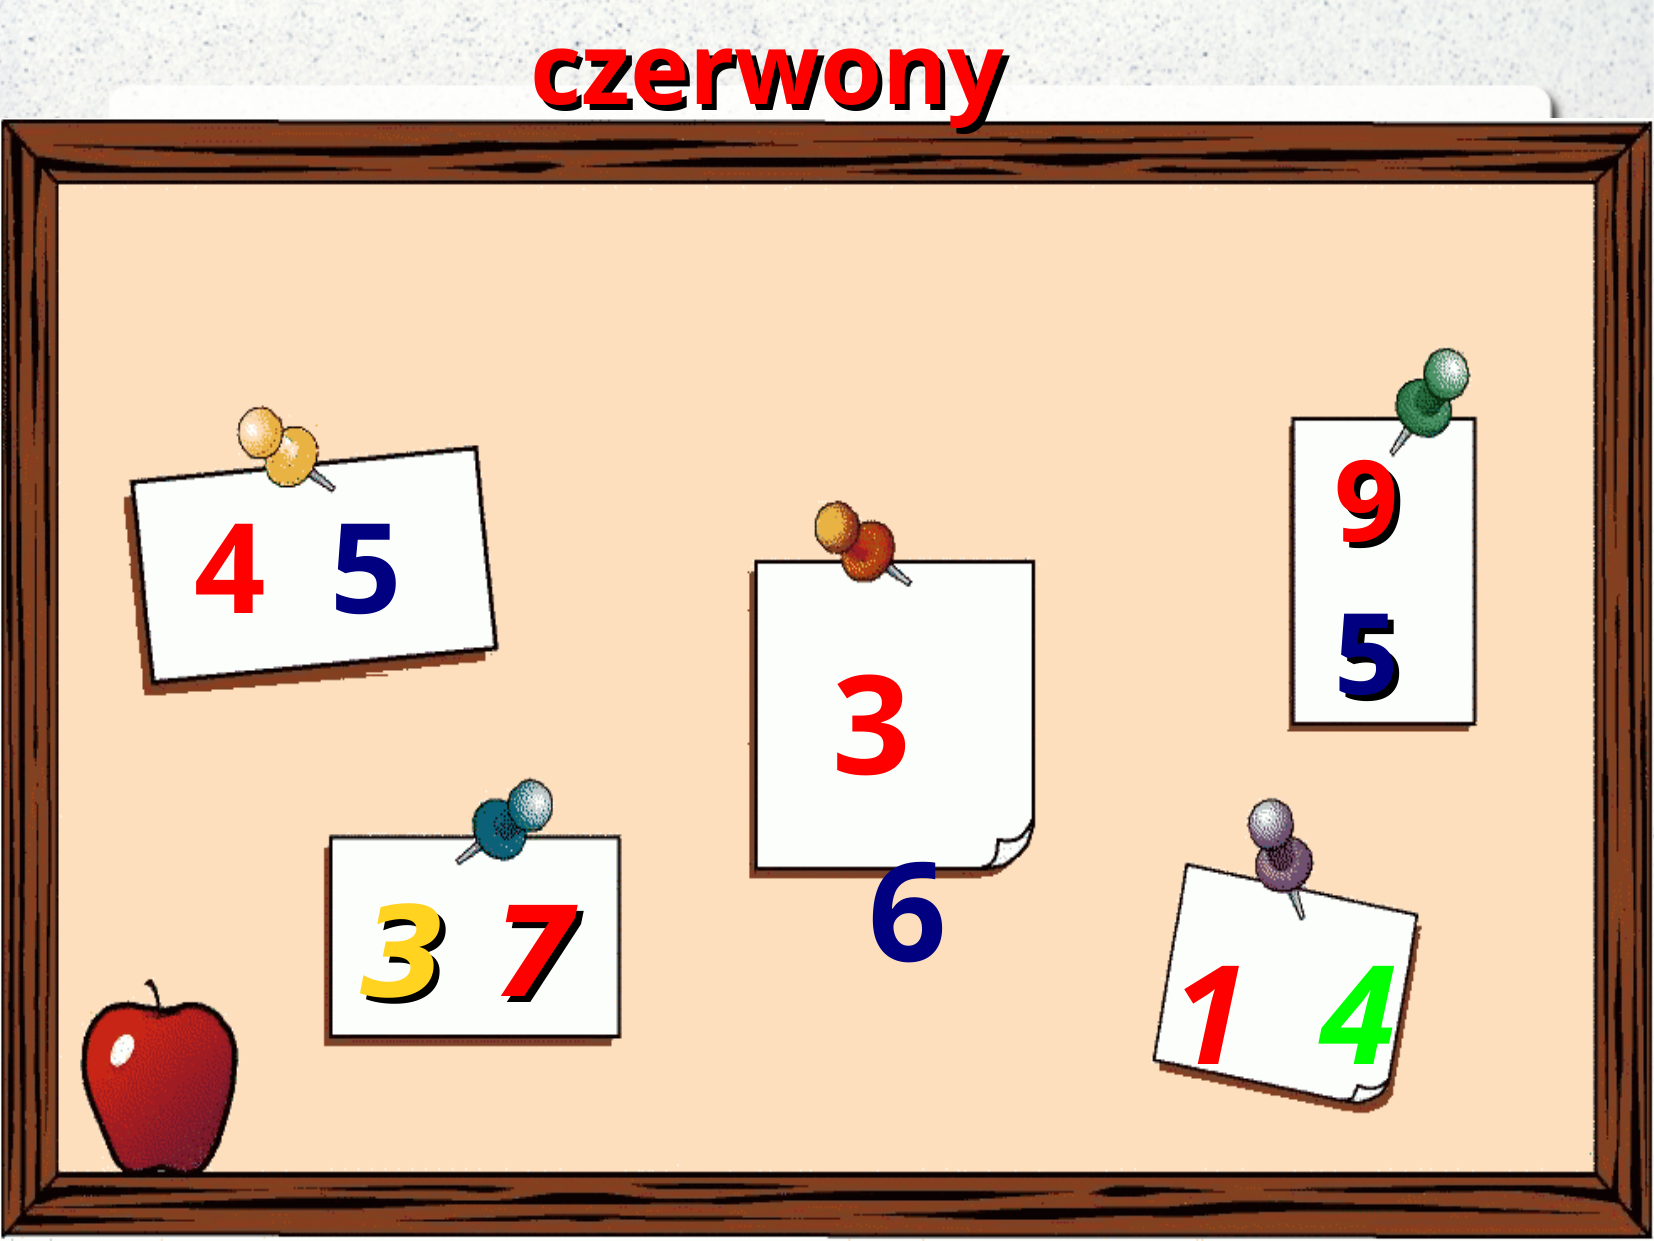

czerwony
9
5
4 5
3 6
3 7
1 4
 Akademia Nowoczesnej Edukacji SPEKTRUM - www.an.edu.pl - akademia.spektrum@gmail.com